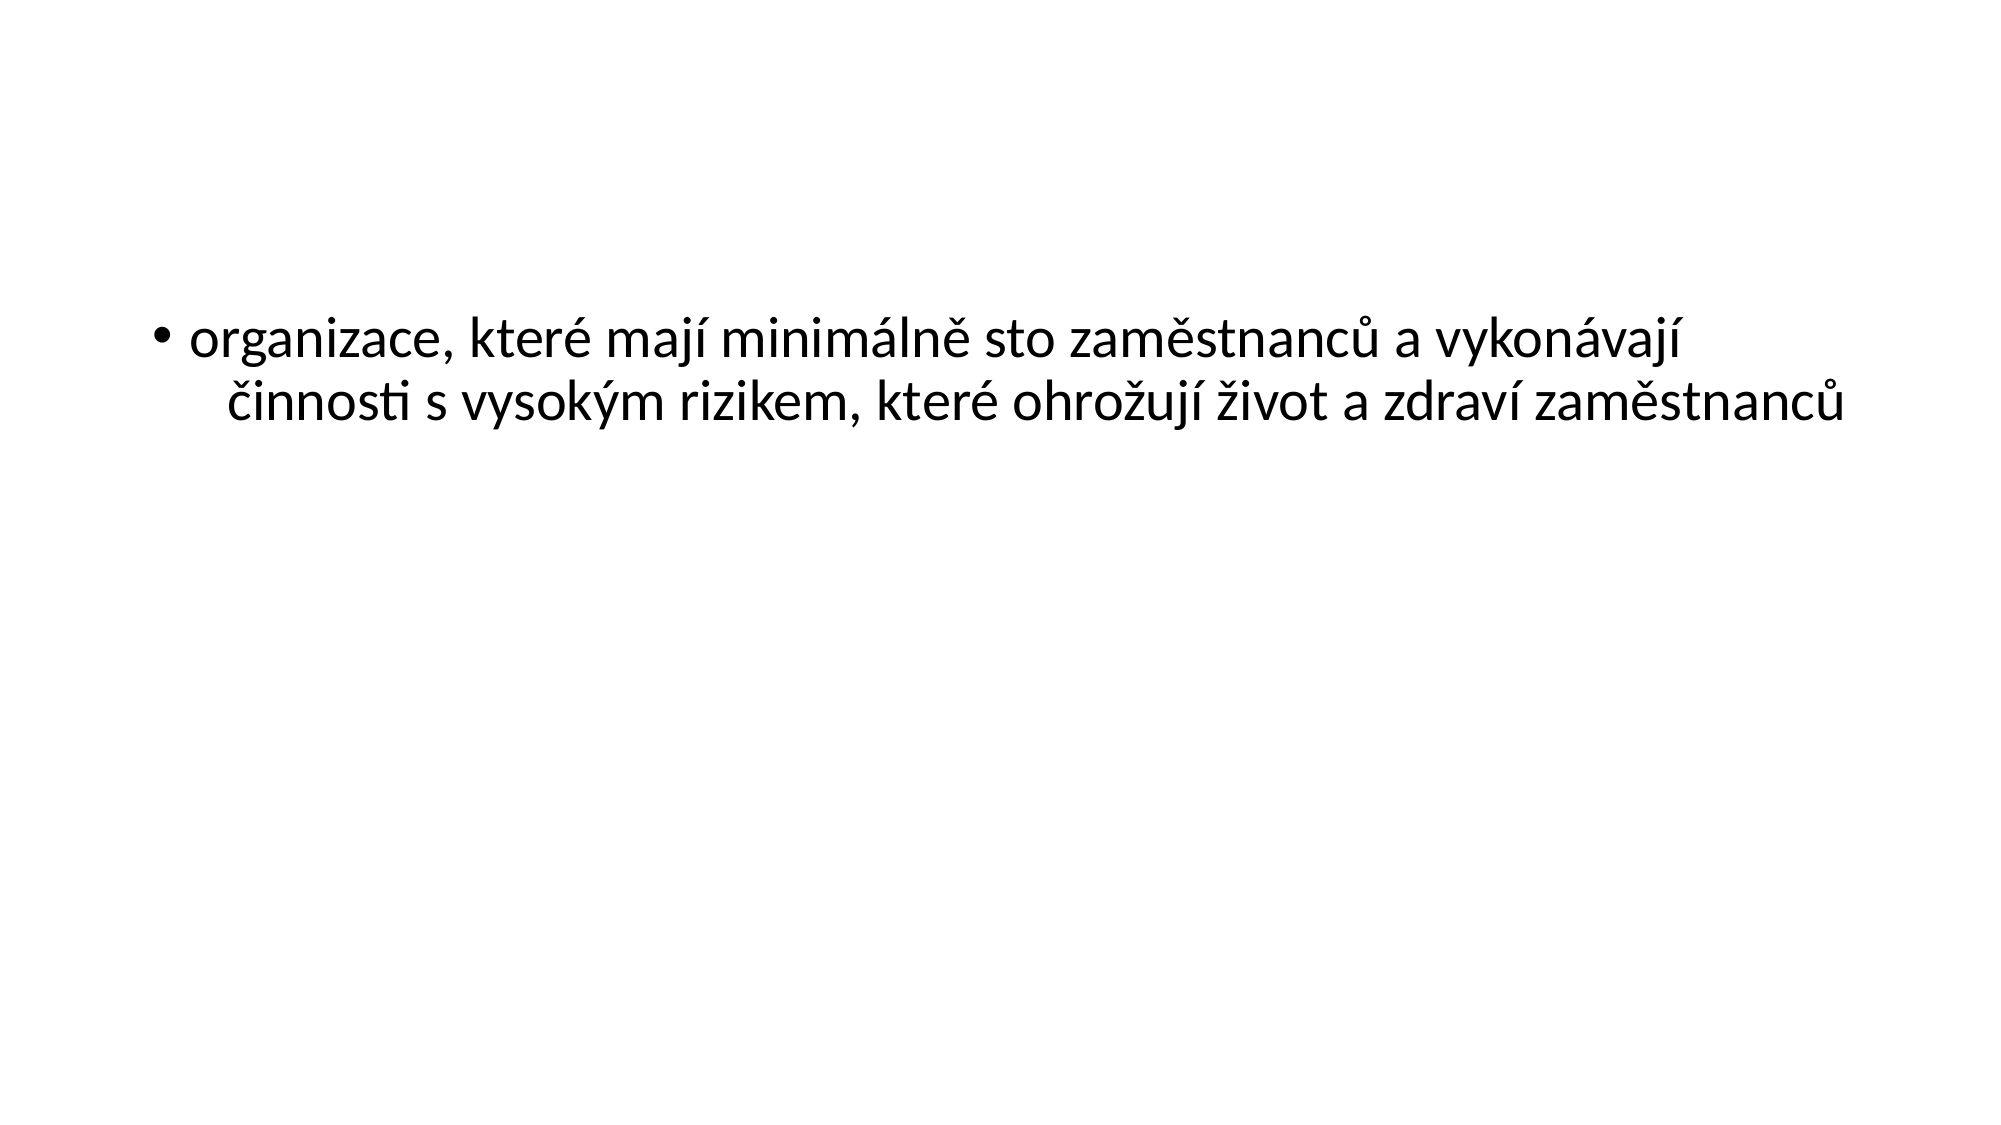

#
organizace, které mají minimálně sto zaměstnanců a vykonávají činnosti s vysokým rizikem, které ohrožují život a zdraví zaměstnanců